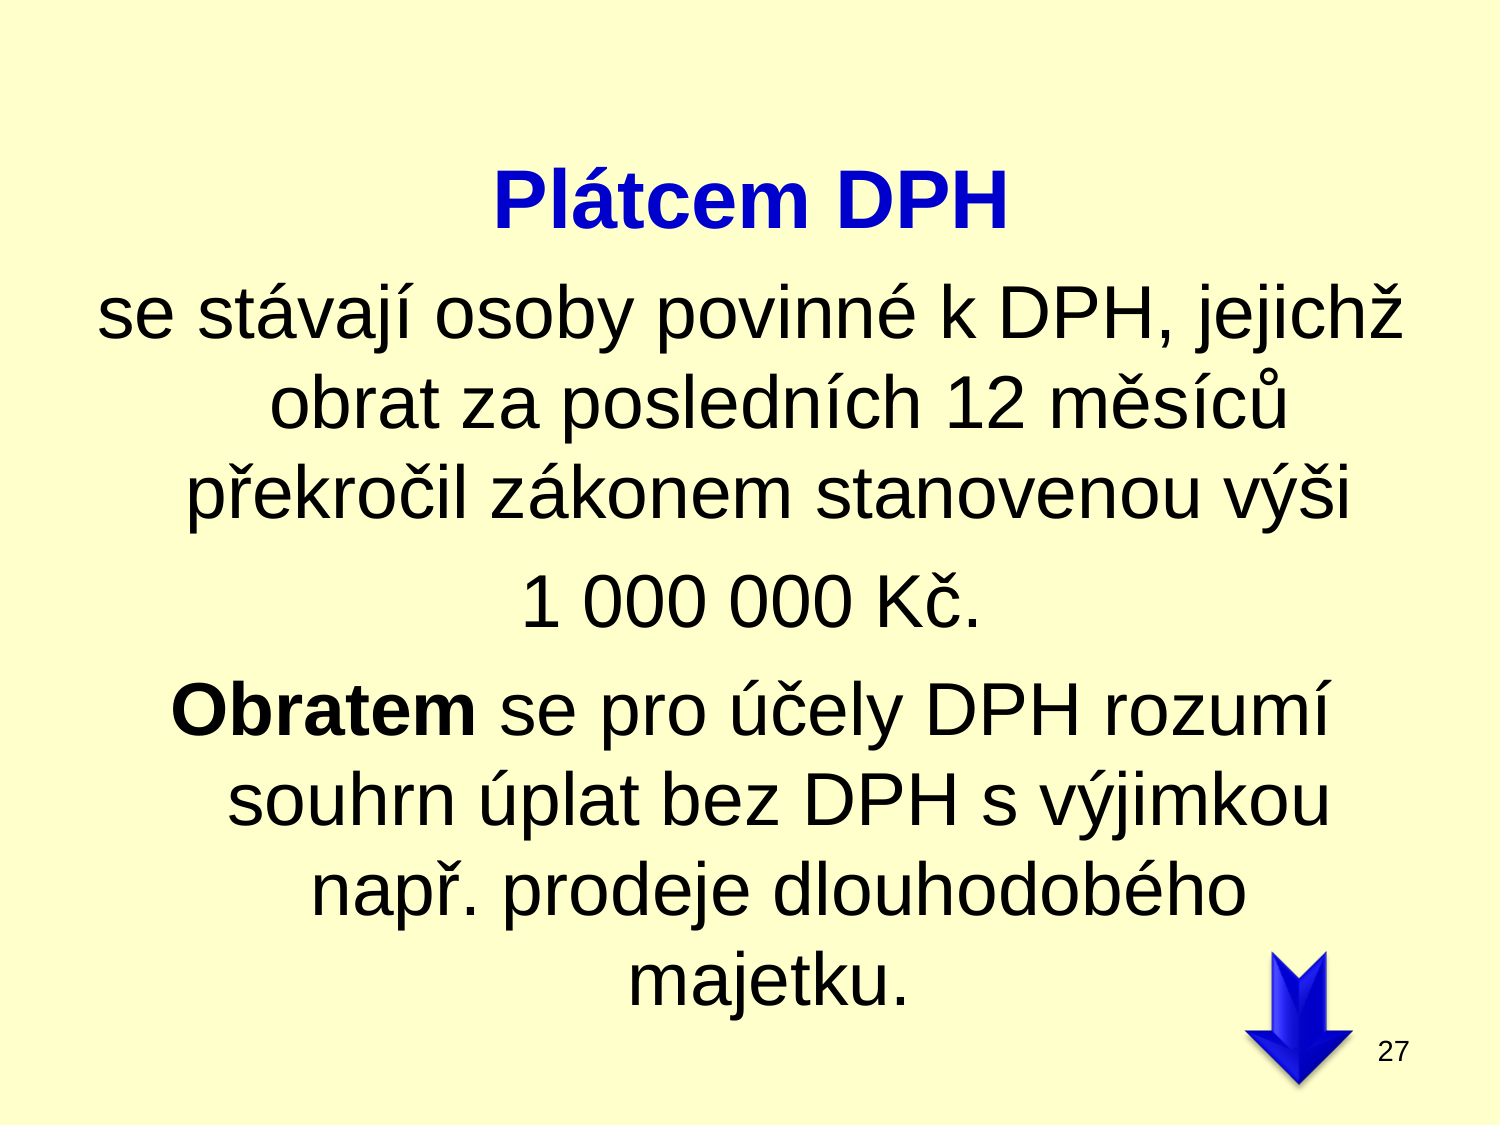

# Plátcem DPH
se stávají osoby povinné k DPH, jejichž obrat za posledních 12 měsíců překročil zákonem stanovenou výši
1 000 000 Kč.
Obratem se pro účely DPH rozumí souhrn úplat bez DPH s výjimkou např. prodeje dlouhodobého majetku.